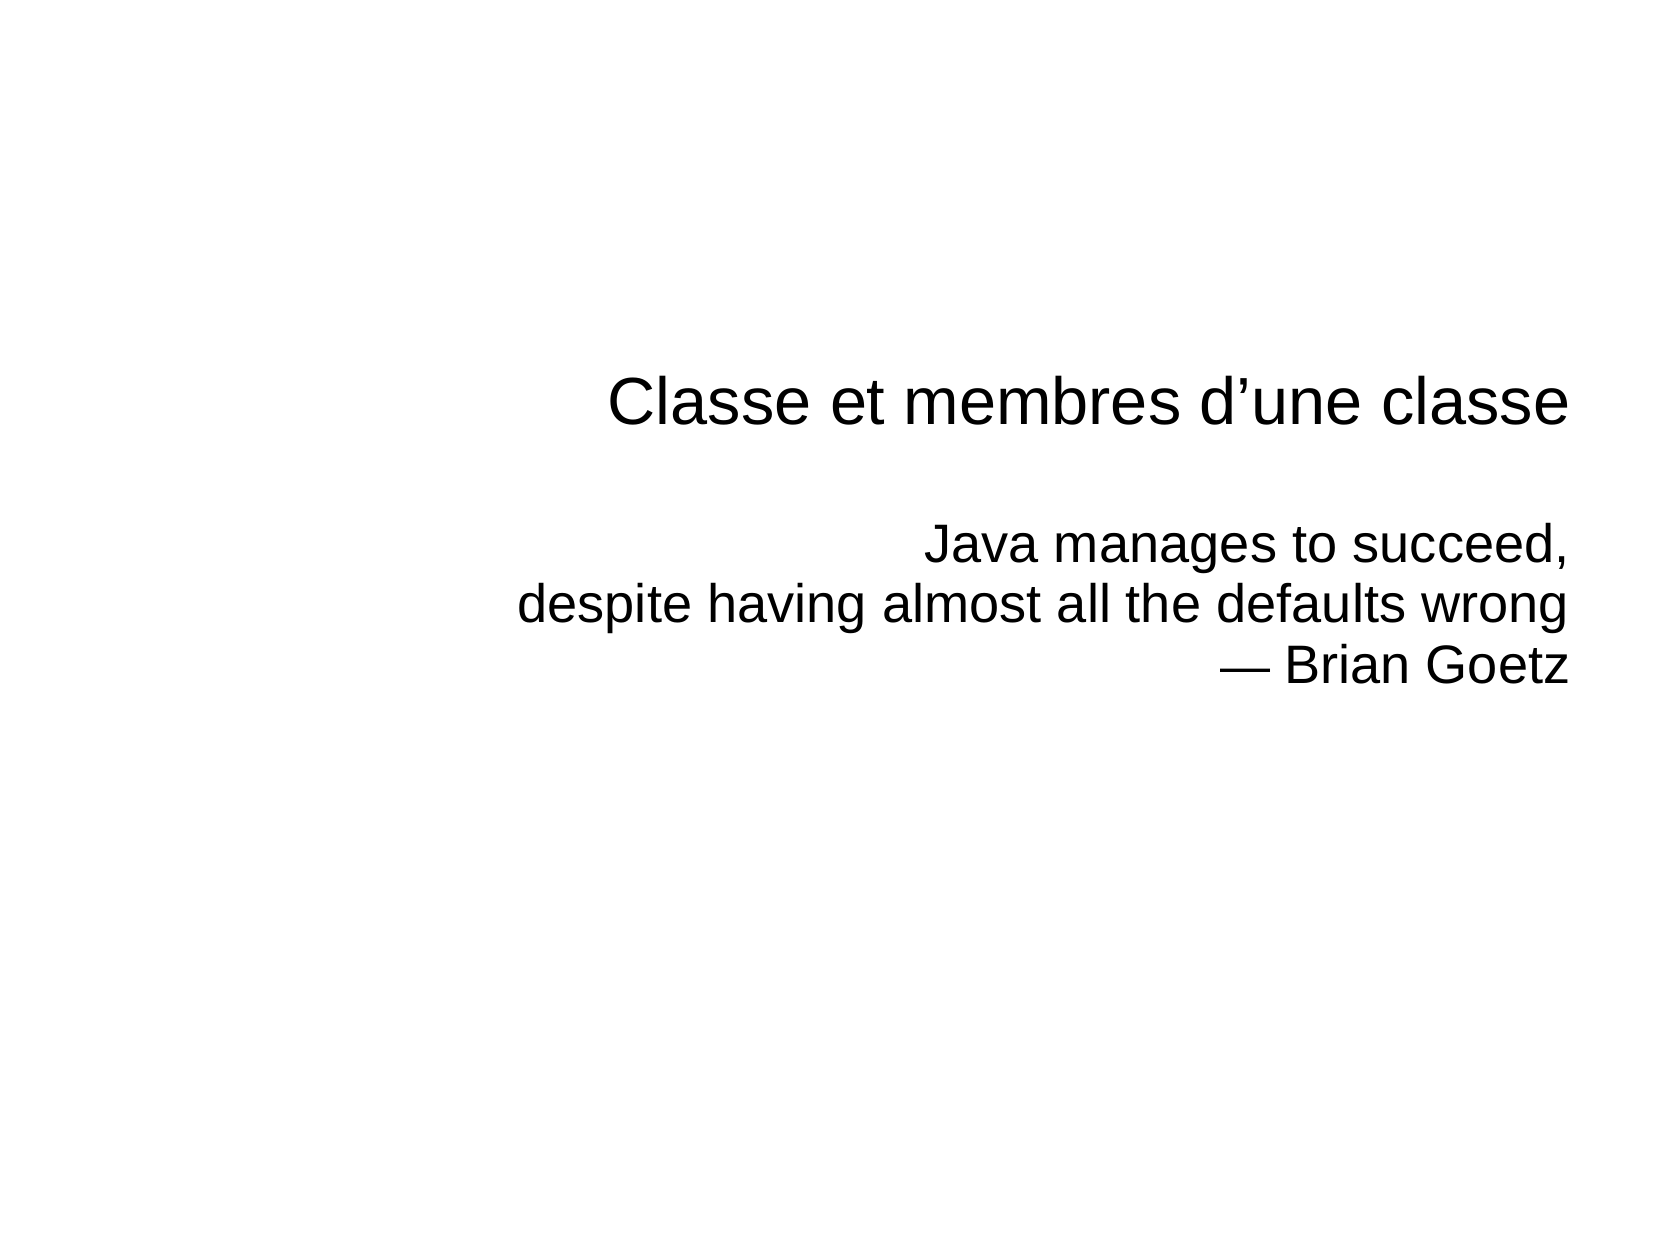

# Classe et membres d’une classe Java manages to succeed, despite having almost all the defaults wrong — Brian Goetz